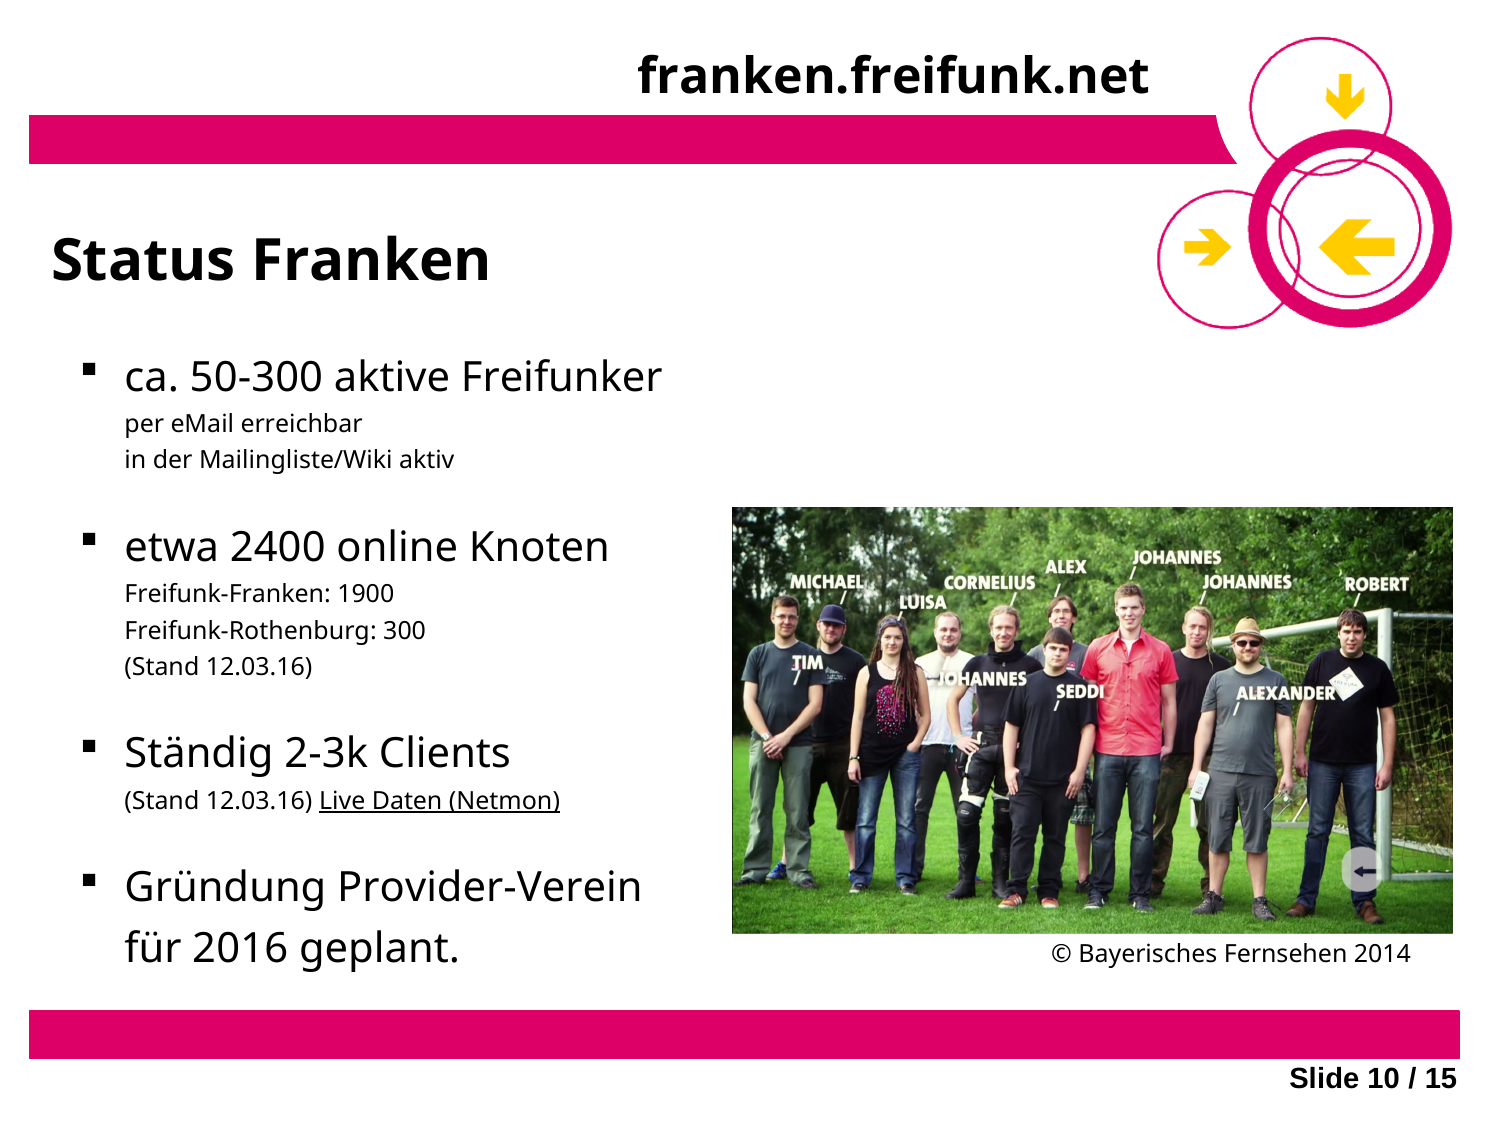

Status Franken
ca. 50-300 aktive Freifunker
per eMail erreichbar
in der Mailingliste/Wiki aktiv
etwa 2400 online Knoten
Freifunk-Franken: 1900
Freifunk-Rothenburg: 300
(Stand 12.03.16)
Ständig 2-3k Clients
(Stand 12.03.16) Live Daten (Netmon)
Gründung Provider-Verein
für 2016 geplant.
© Bayerisches Fernsehen 2014
10